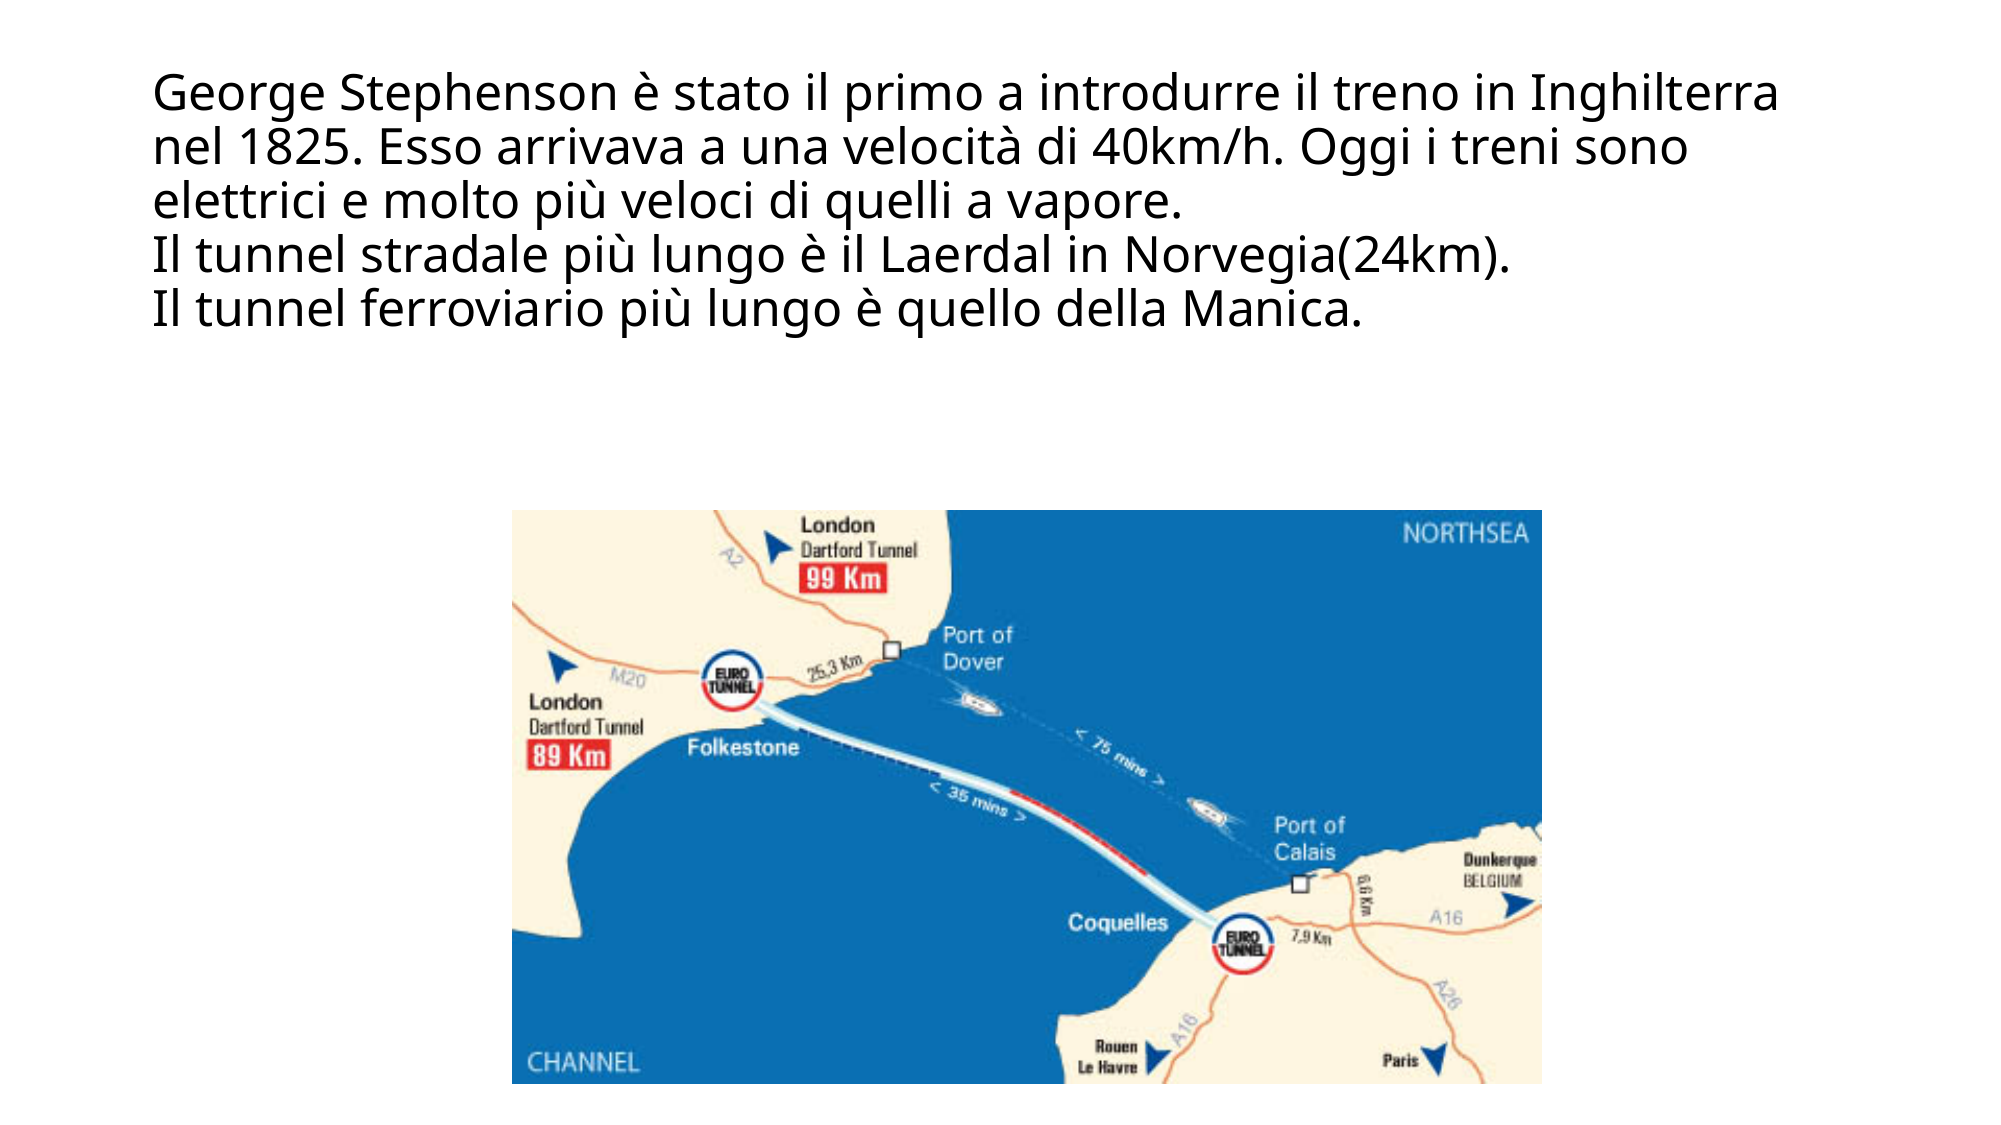

# George Stephenson è stato il primo a introdurre il treno in Inghilterra nel 1825. Esso arrivava a una velocità di 40km/h. Oggi i treni sono elettrici e molto più veloci di quelli a vapore. Il tunnel stradale più lungo è il Laerdal in Norvegia(24km). Il tunnel ferroviario più lungo è quello della Manica.